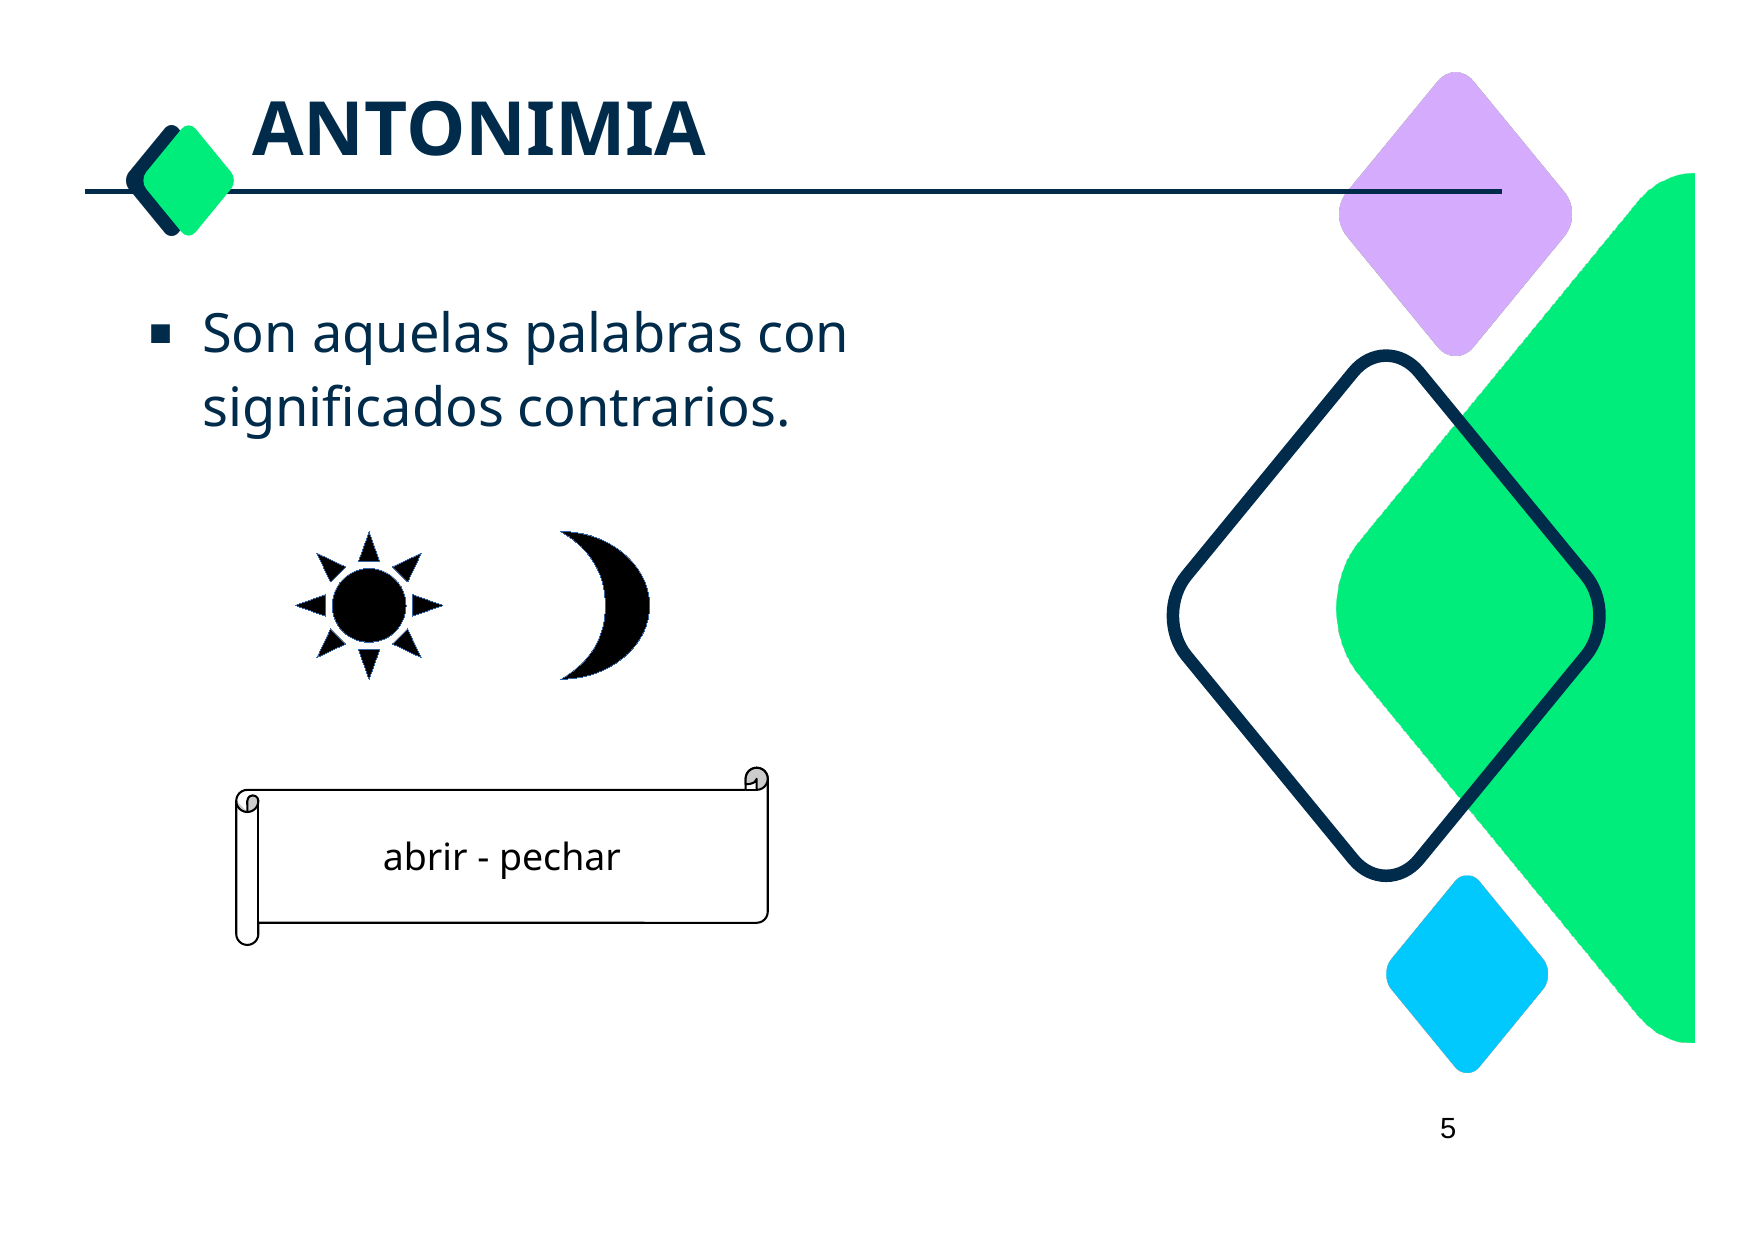

# ANTONIMIA
Son aquelas palabras con significados contrarios.
abrir - pechar